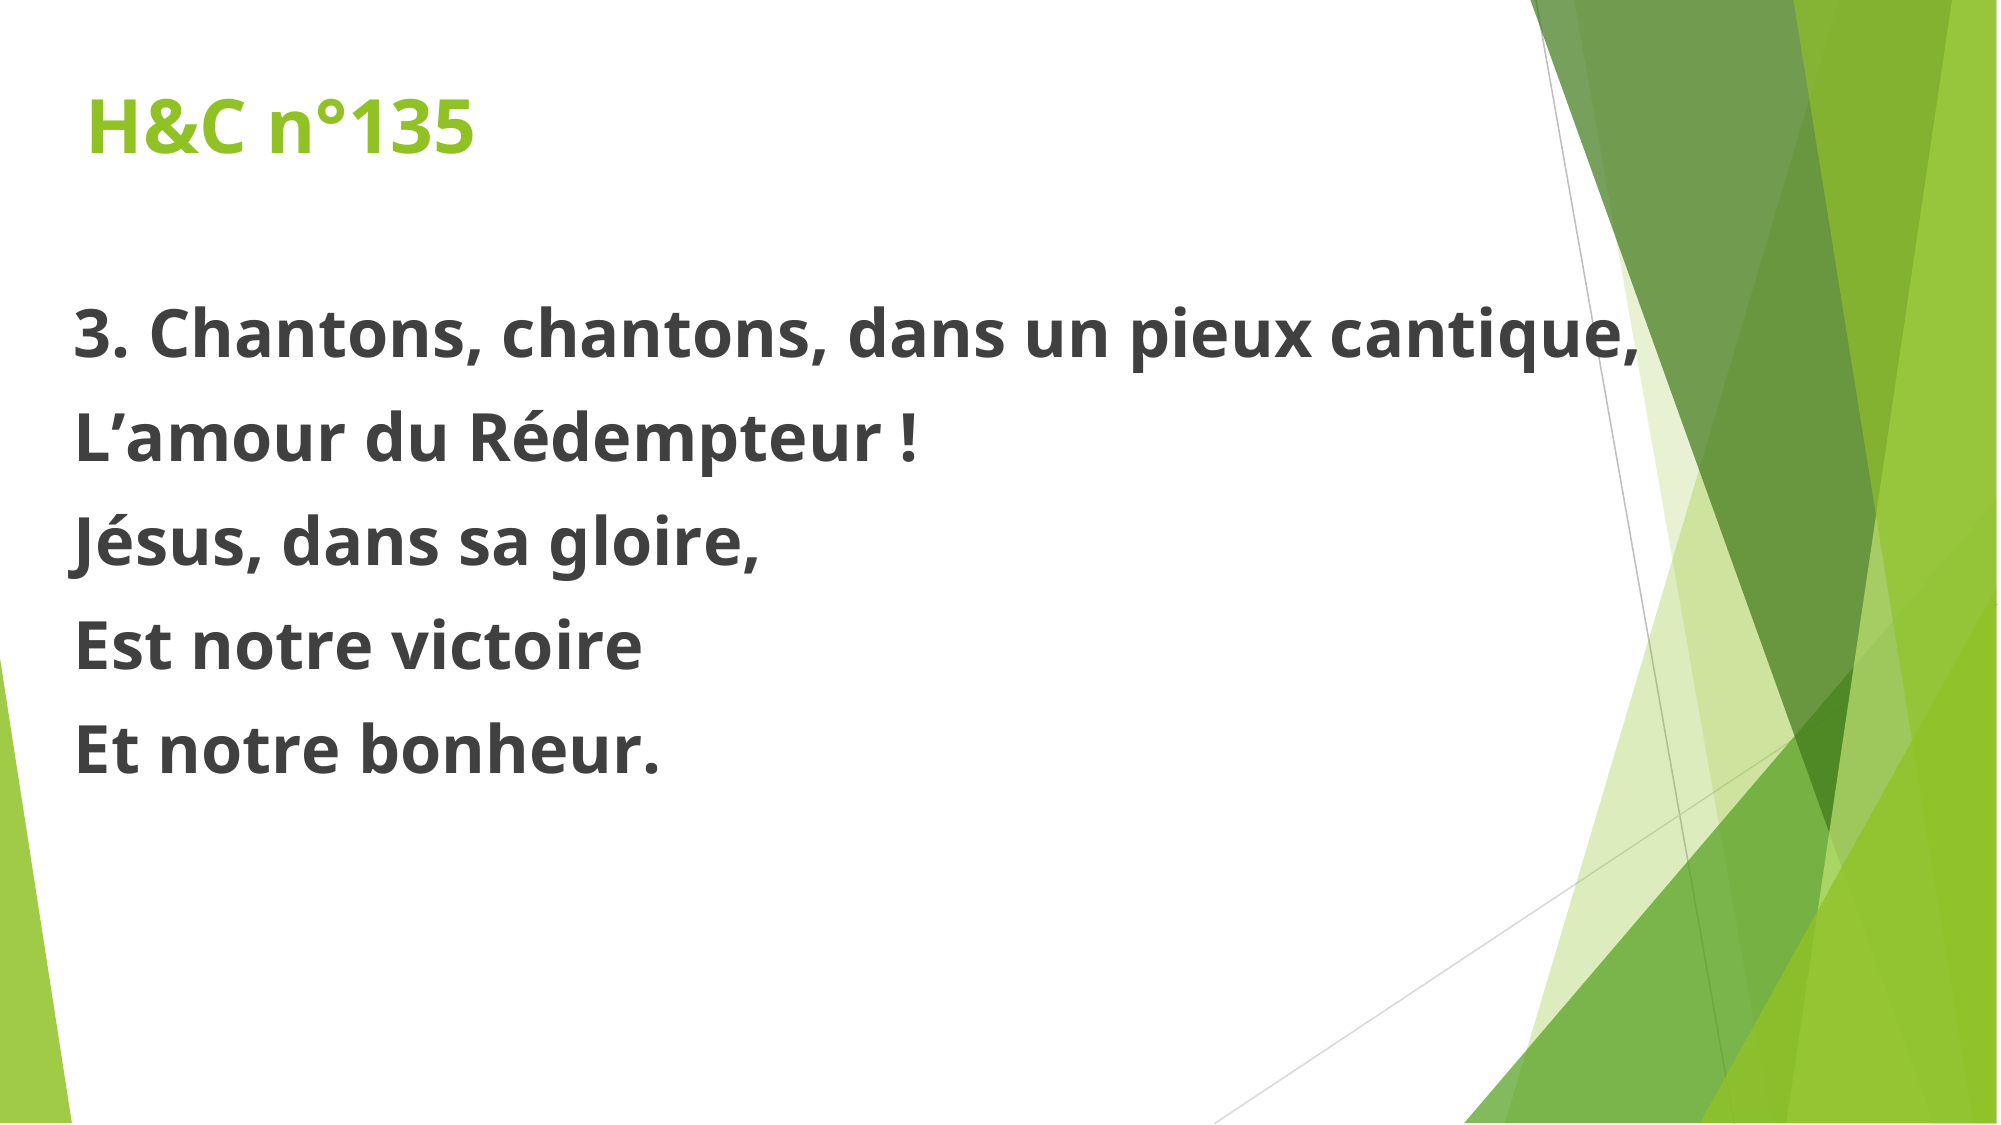

H&C n°135
3. Chantons, chantons, dans un pieux cantique,
L’amour du Rédempteur !
Jésus, dans sa gloire,
Est notre victoire
Et notre bonheur.